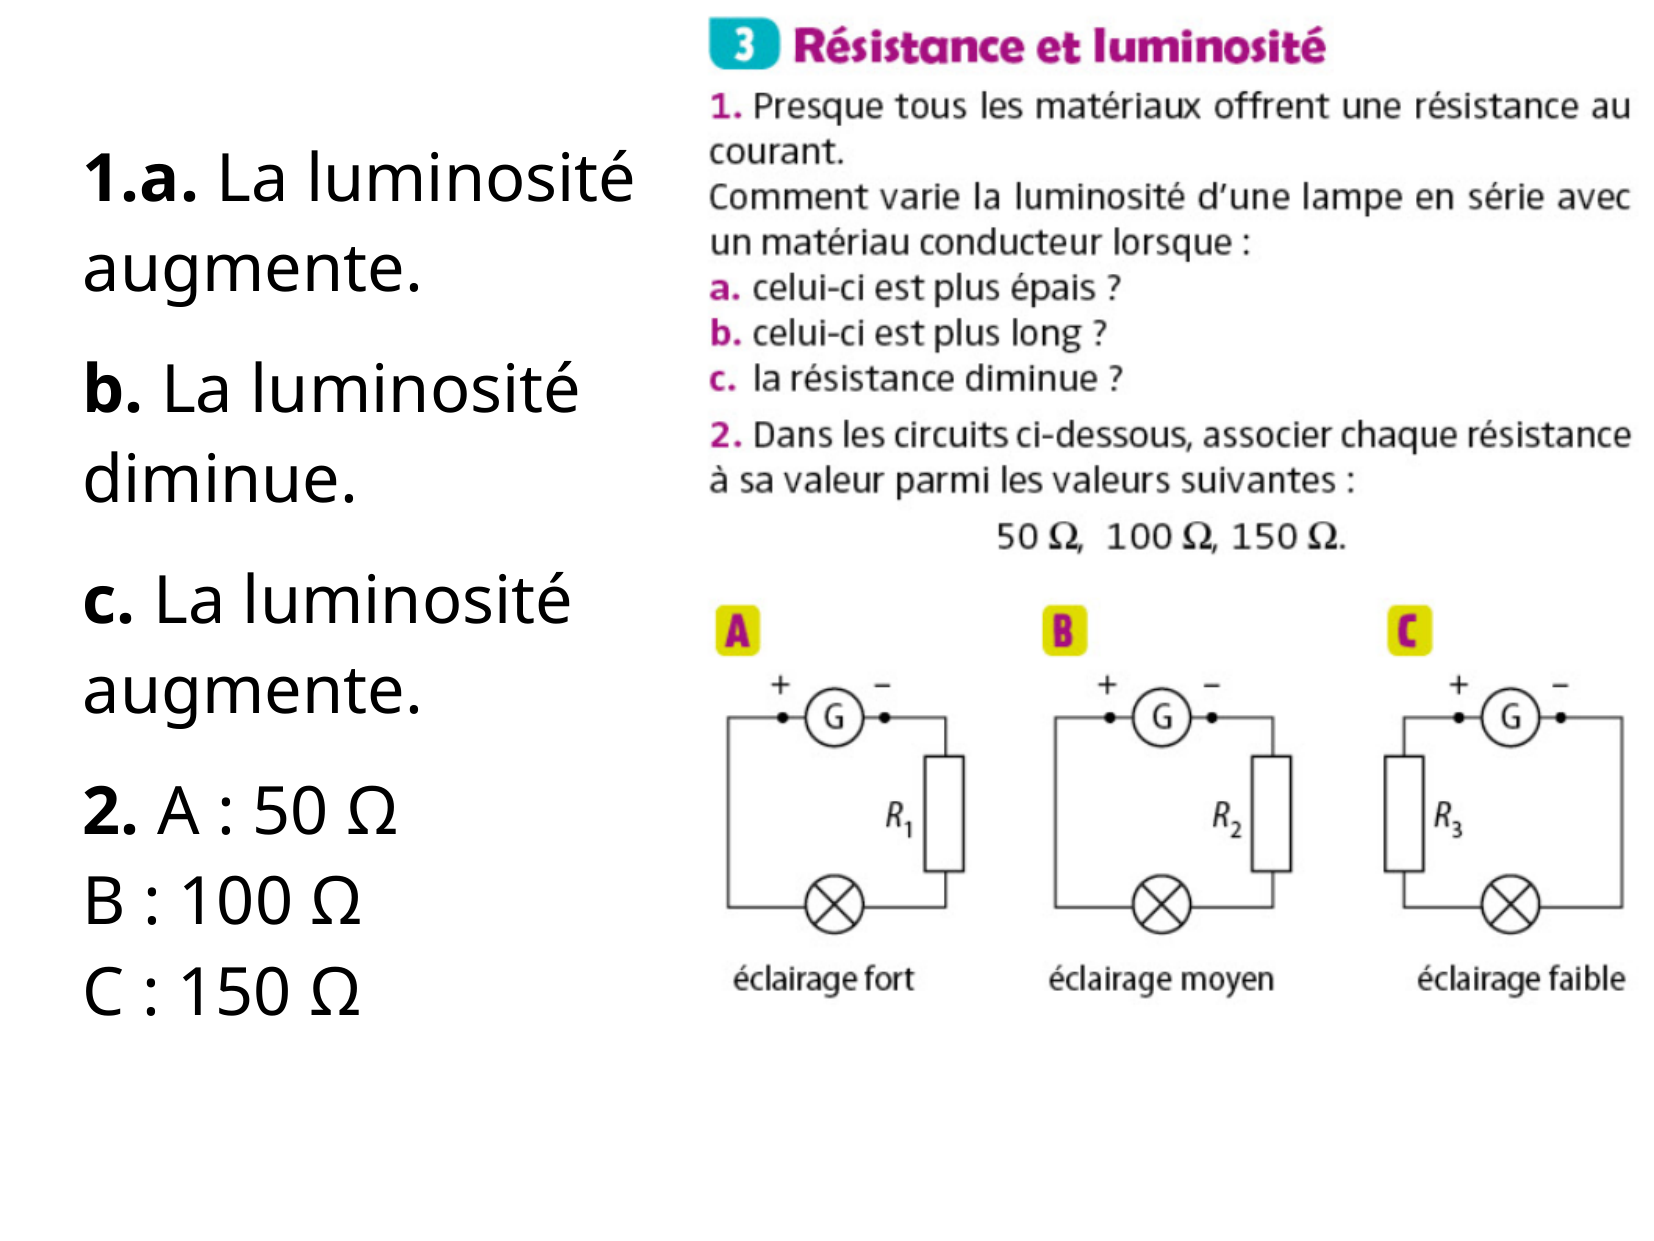

#
1.a. La luminosité
augmente.
b. La luminosité
diminue.
c. La luminosité
augmente.
2. A : 50 Ω
B : 100 Ω
C : 150 Ω